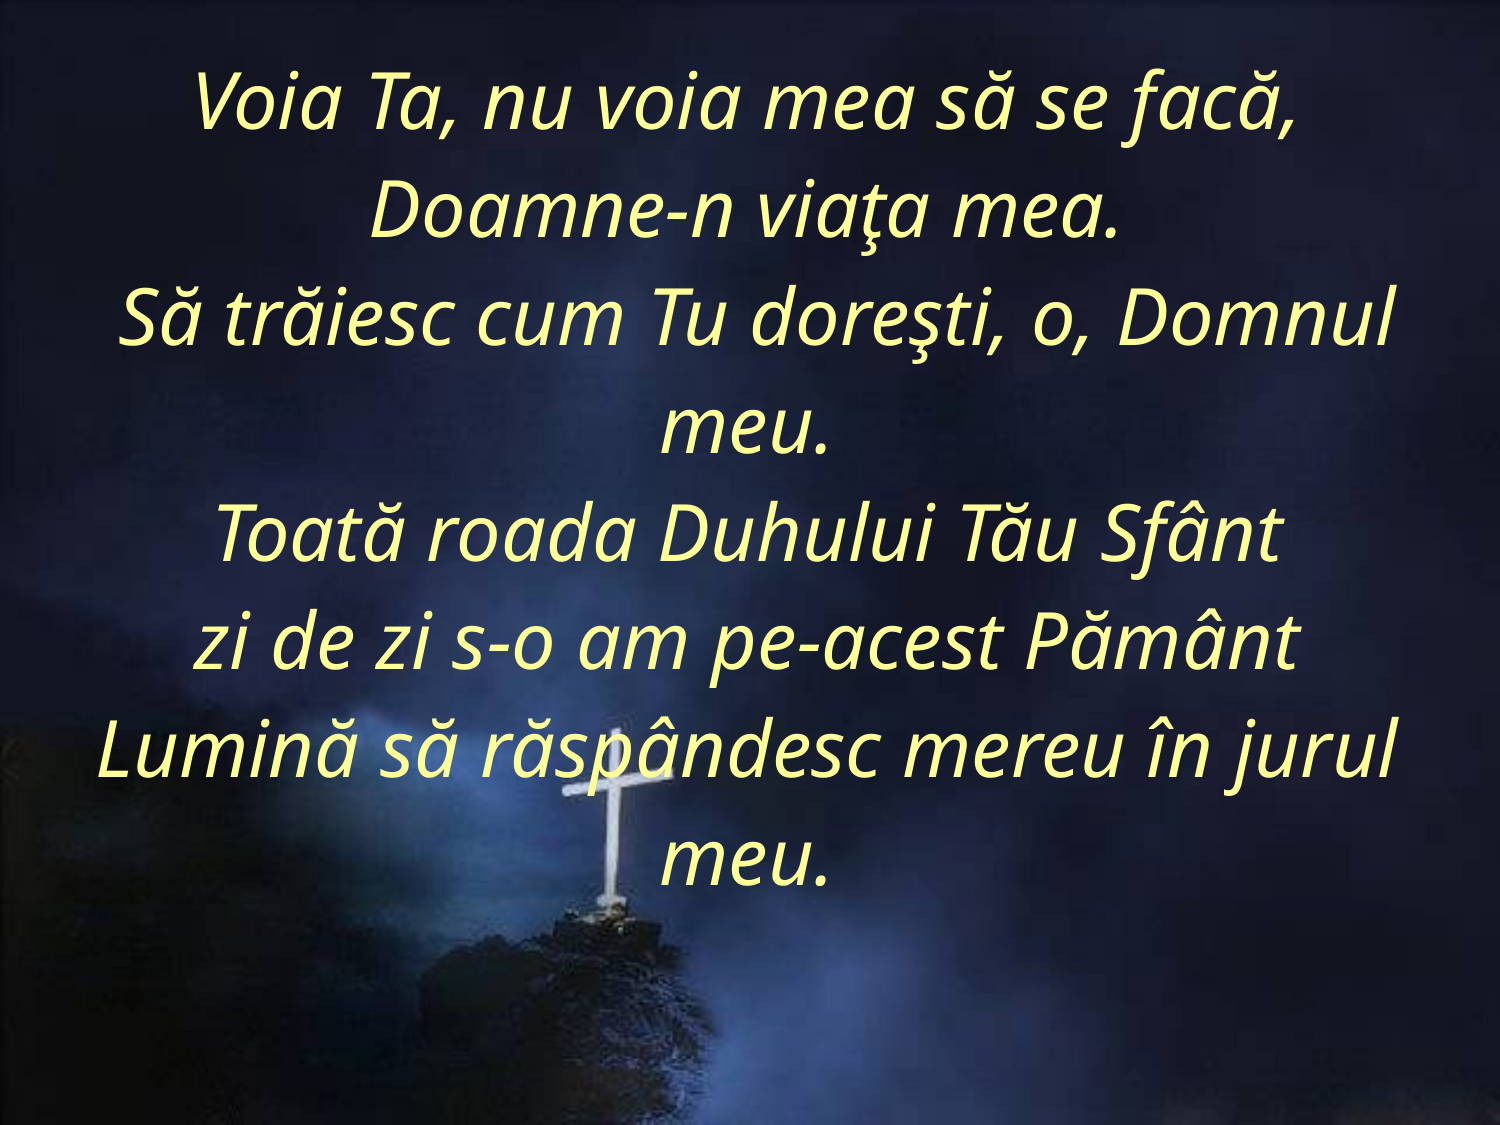

Voia Ta, nu voia mea să se facă,
Doamne-n viaţa mea.
 Să trăiesc cum Tu doreşti, o, Domnul meu.
Toată roada Duhului Tău Sfânt
zi de zi s-o am pe-acest Pământ
Lumină să răspândesc mereu în jurul meu.